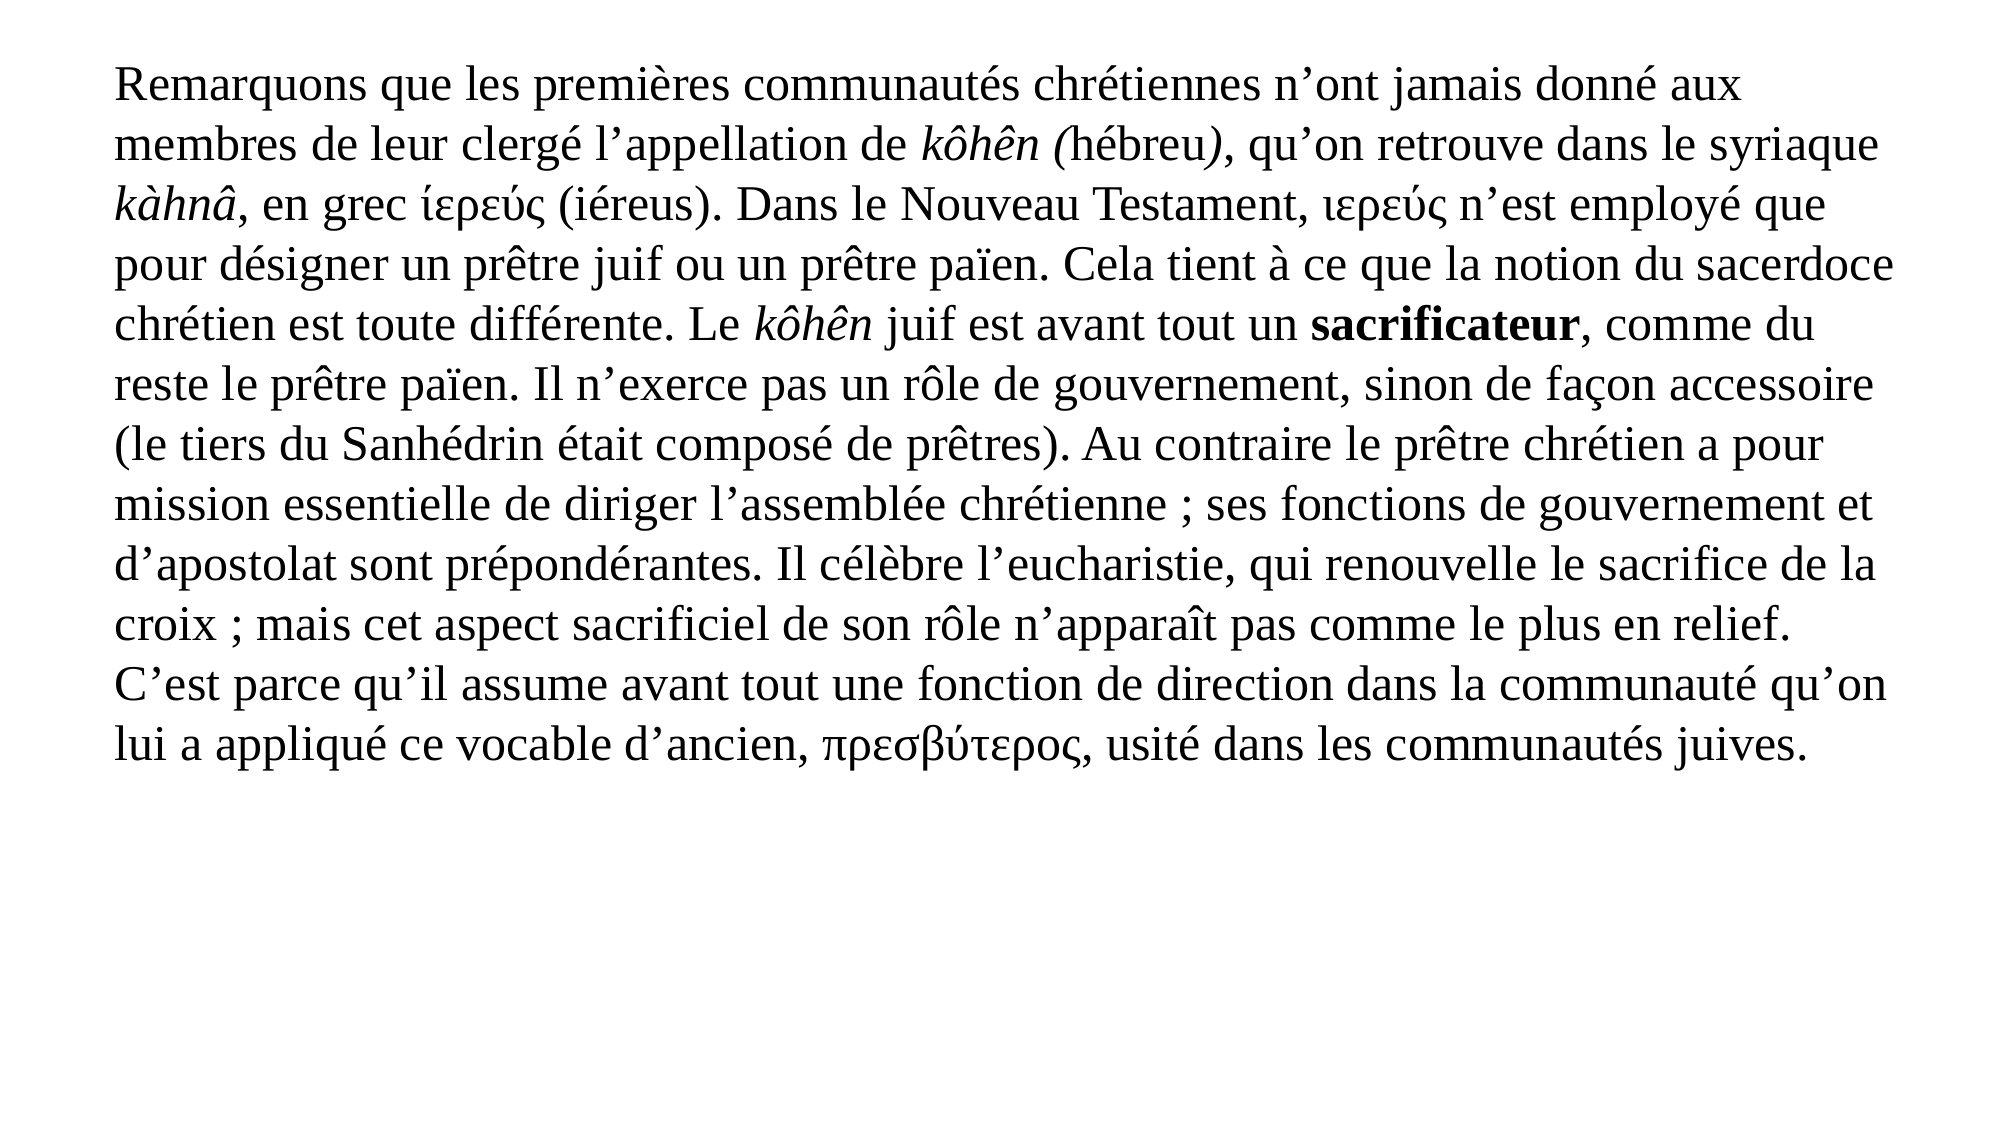

Remarquons que les premières communautés chrétiennes n’ont jamais donné aux membres de leur clergé l’appellation de kôhên (hébreu), qu’on retrouve dans le syriaque kàhnâ, en grec ίερεύς (iéreus). Dans le Nouveau Testament, ιερεύς n’est employé que pour désigner un prêtre juif ou un prêtre païen. Cela tient à ce que la notion du sacerdoce chrétien est toute différente. Le kôhên juif est avant tout un sacrificateur, comme du reste le prêtre païen. Il n’exerce pas un rôle de gouvernement, sinon de façon accessoire (le tiers du Sanhédrin était composé de prêtres). Au contraire le prêtre chrétien a pour mission essentielle de diriger l’assemblée chrétienne ; ses fonctions de gouvernement et d’apostolat sont prépondérantes. Il célèbre l’eucharistie, qui renouvelle le sacrifice de la croix ; mais cet aspect sacrificiel de son rôle n’apparaît pas comme le plus en relief. C’est parce qu’il assume avant tout une fonction de direction dans la communauté qu’on lui a appliqué ce vocable d’ancien, πρεσβύτερος, usité dans les communautés juives.